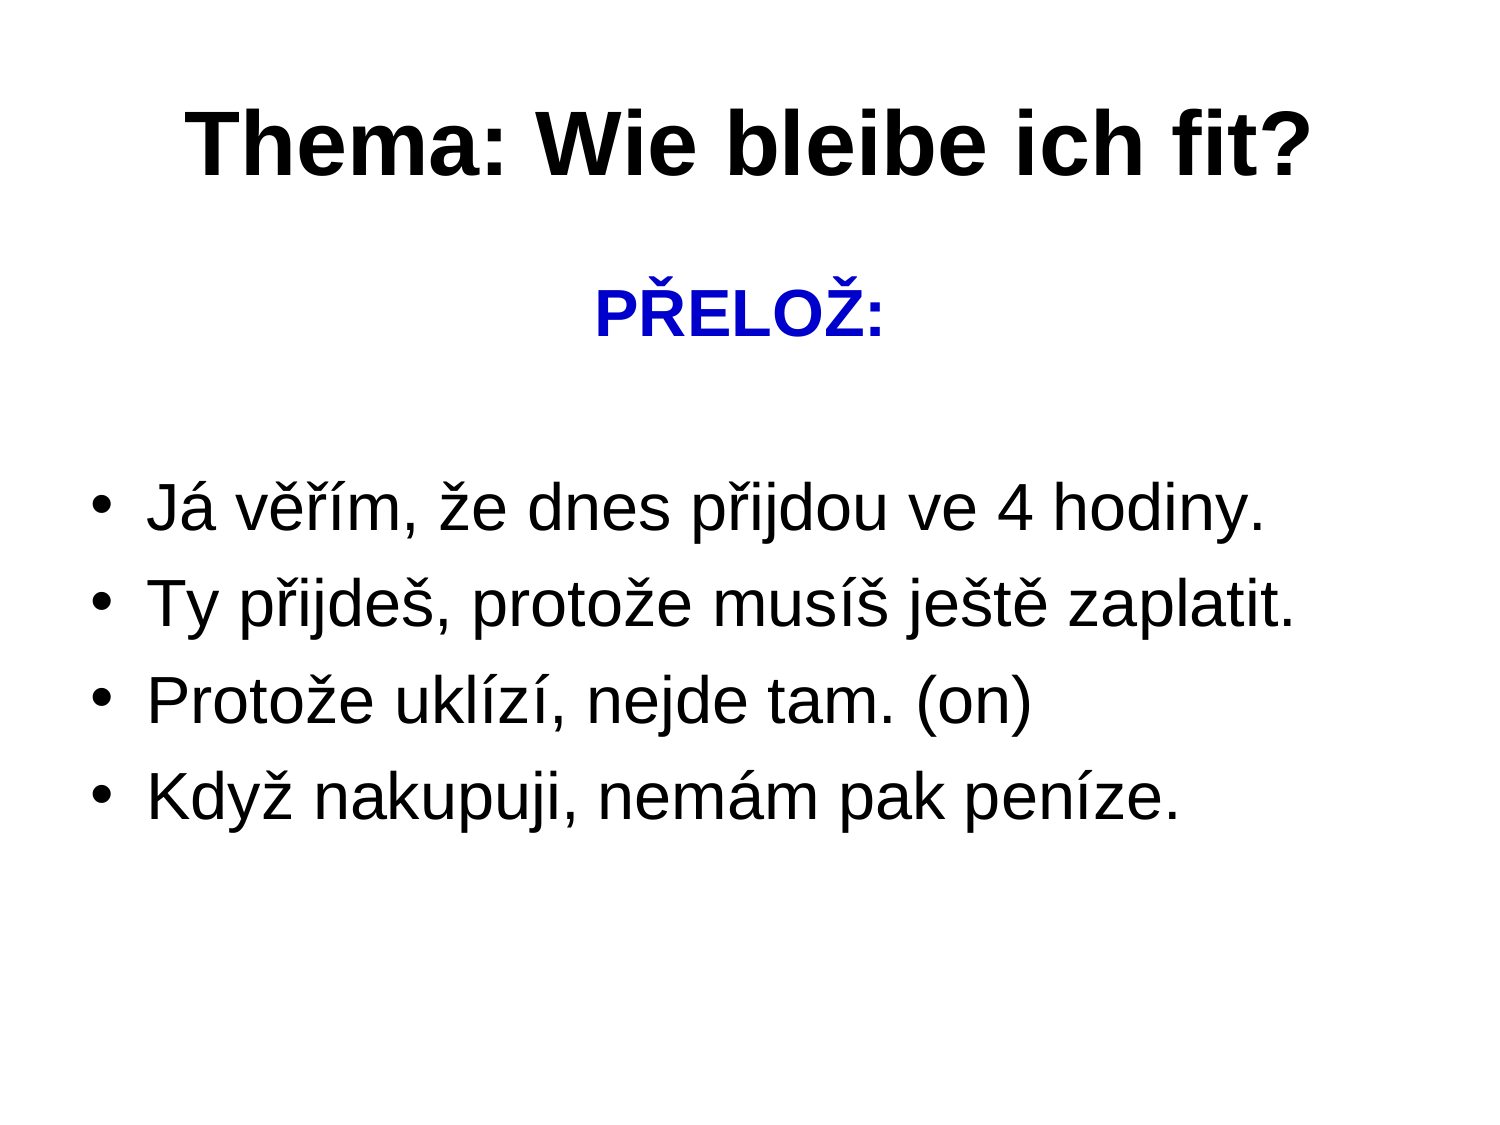

# Thema: Wie bleibe ich fit?
PŘELOŽ:
Já věřím, že dnes přijdou ve 4 hodiny.
Ty přijdeš, protože musíš ještě zaplatit.
Protože uklízí, nejde tam. (on)
Když nakupuji, nemám pak peníze.